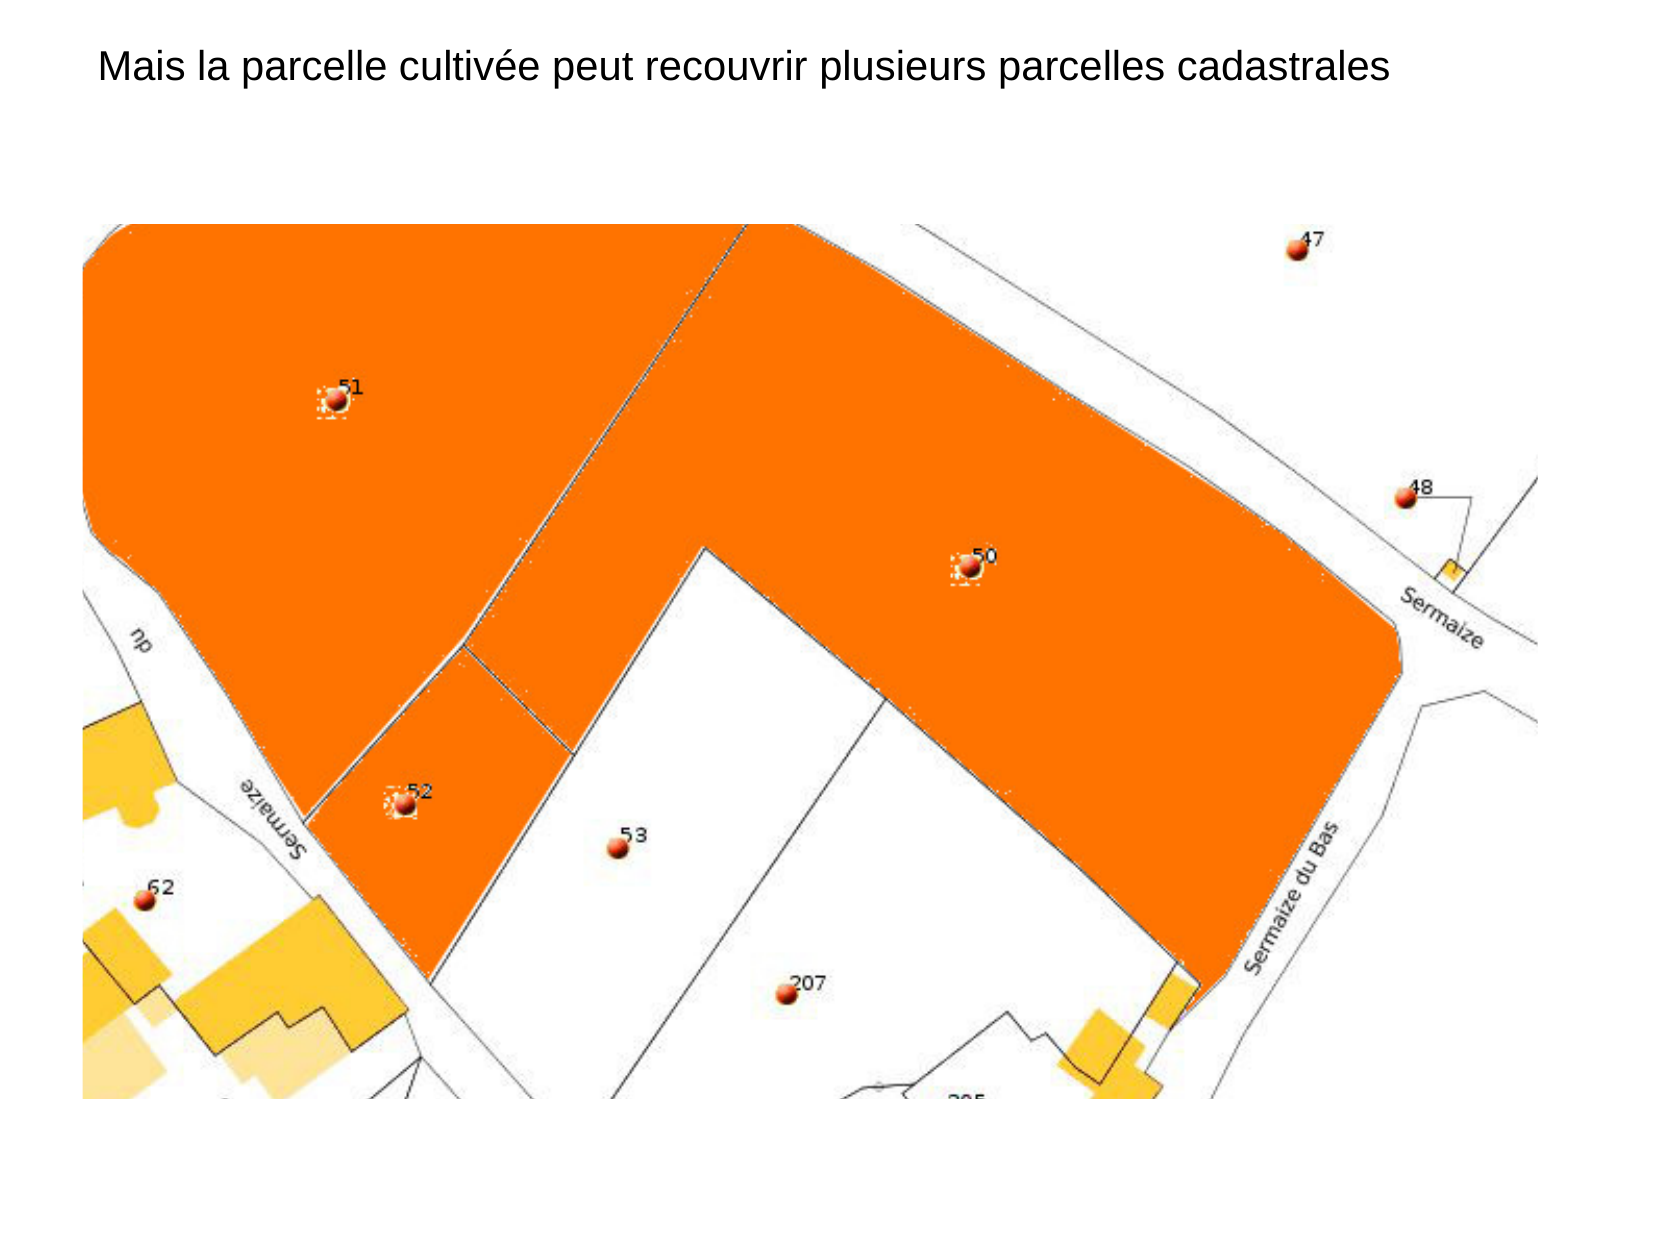

Mais la parcelle cultivée peut recouvrir plusieurs parcelles cadastrales
#